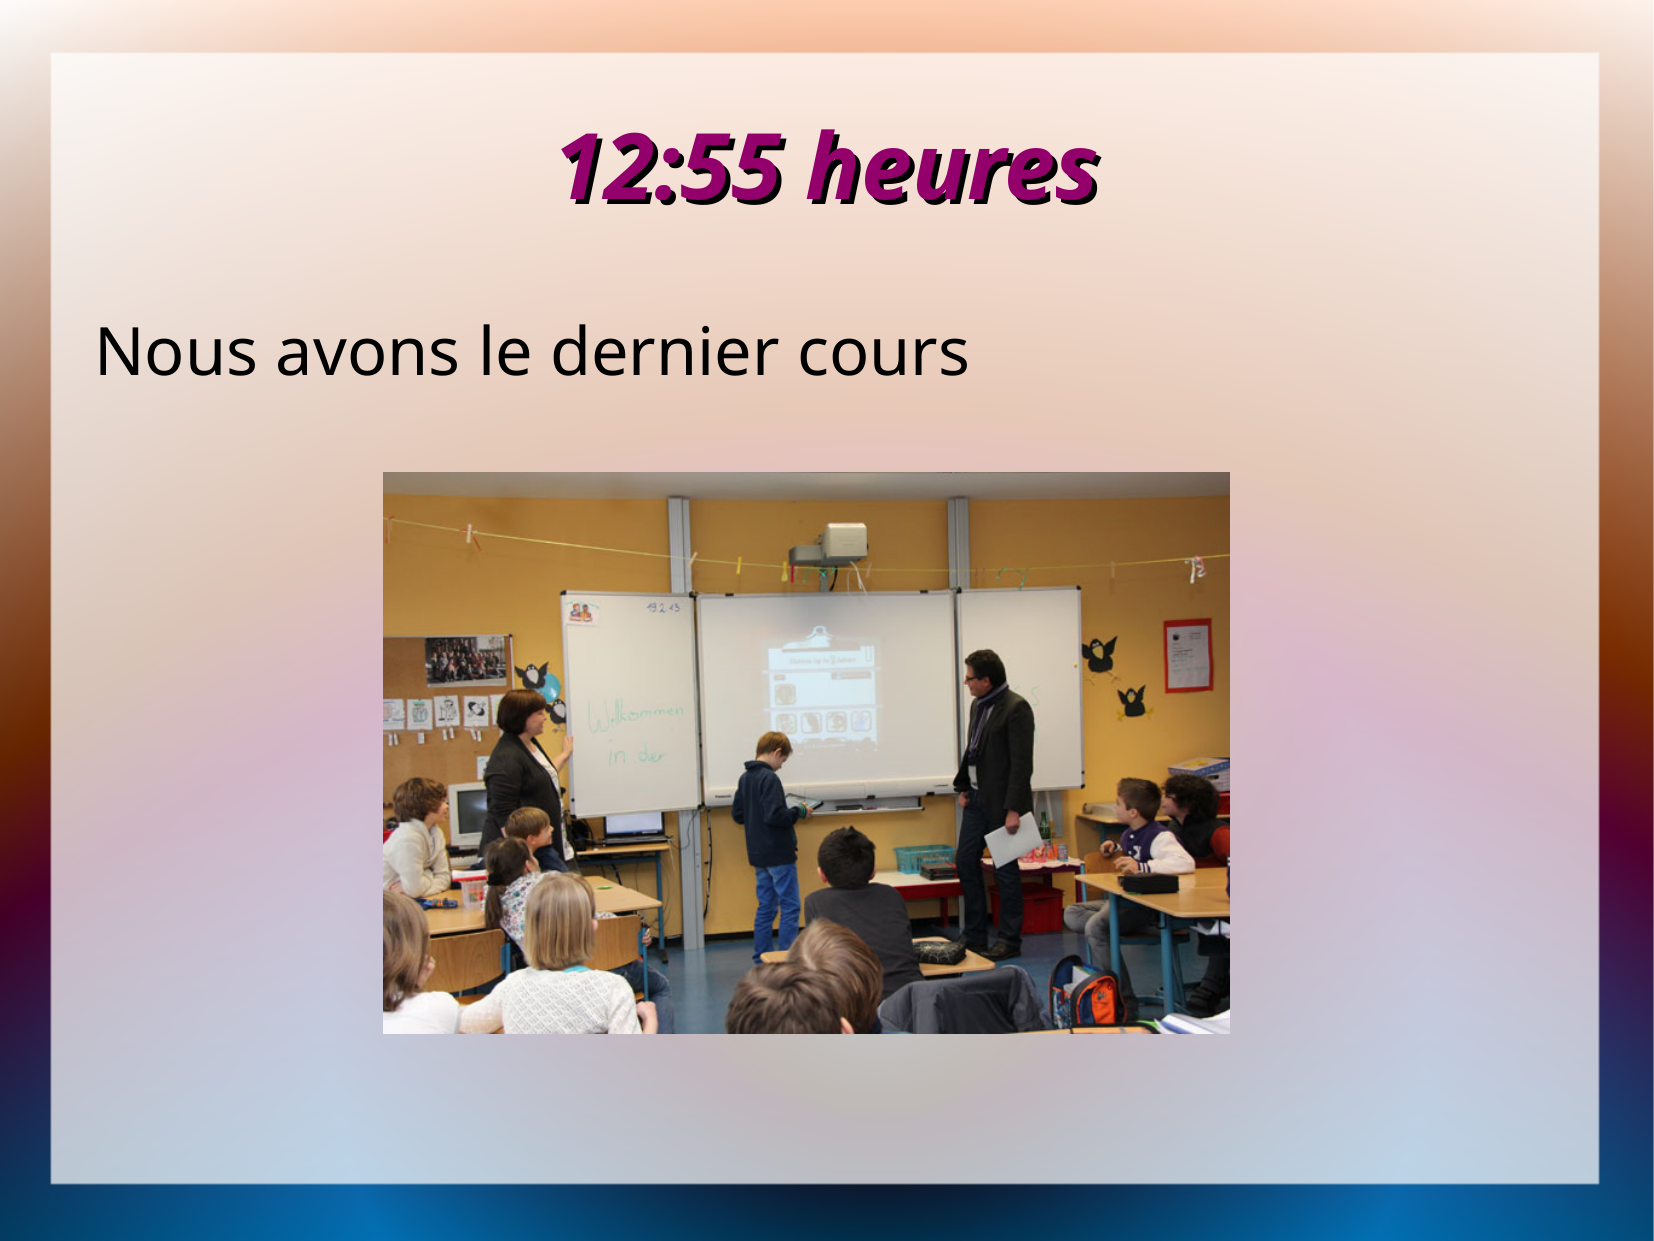

# 12:55 heures
Nous avons le dernier cours